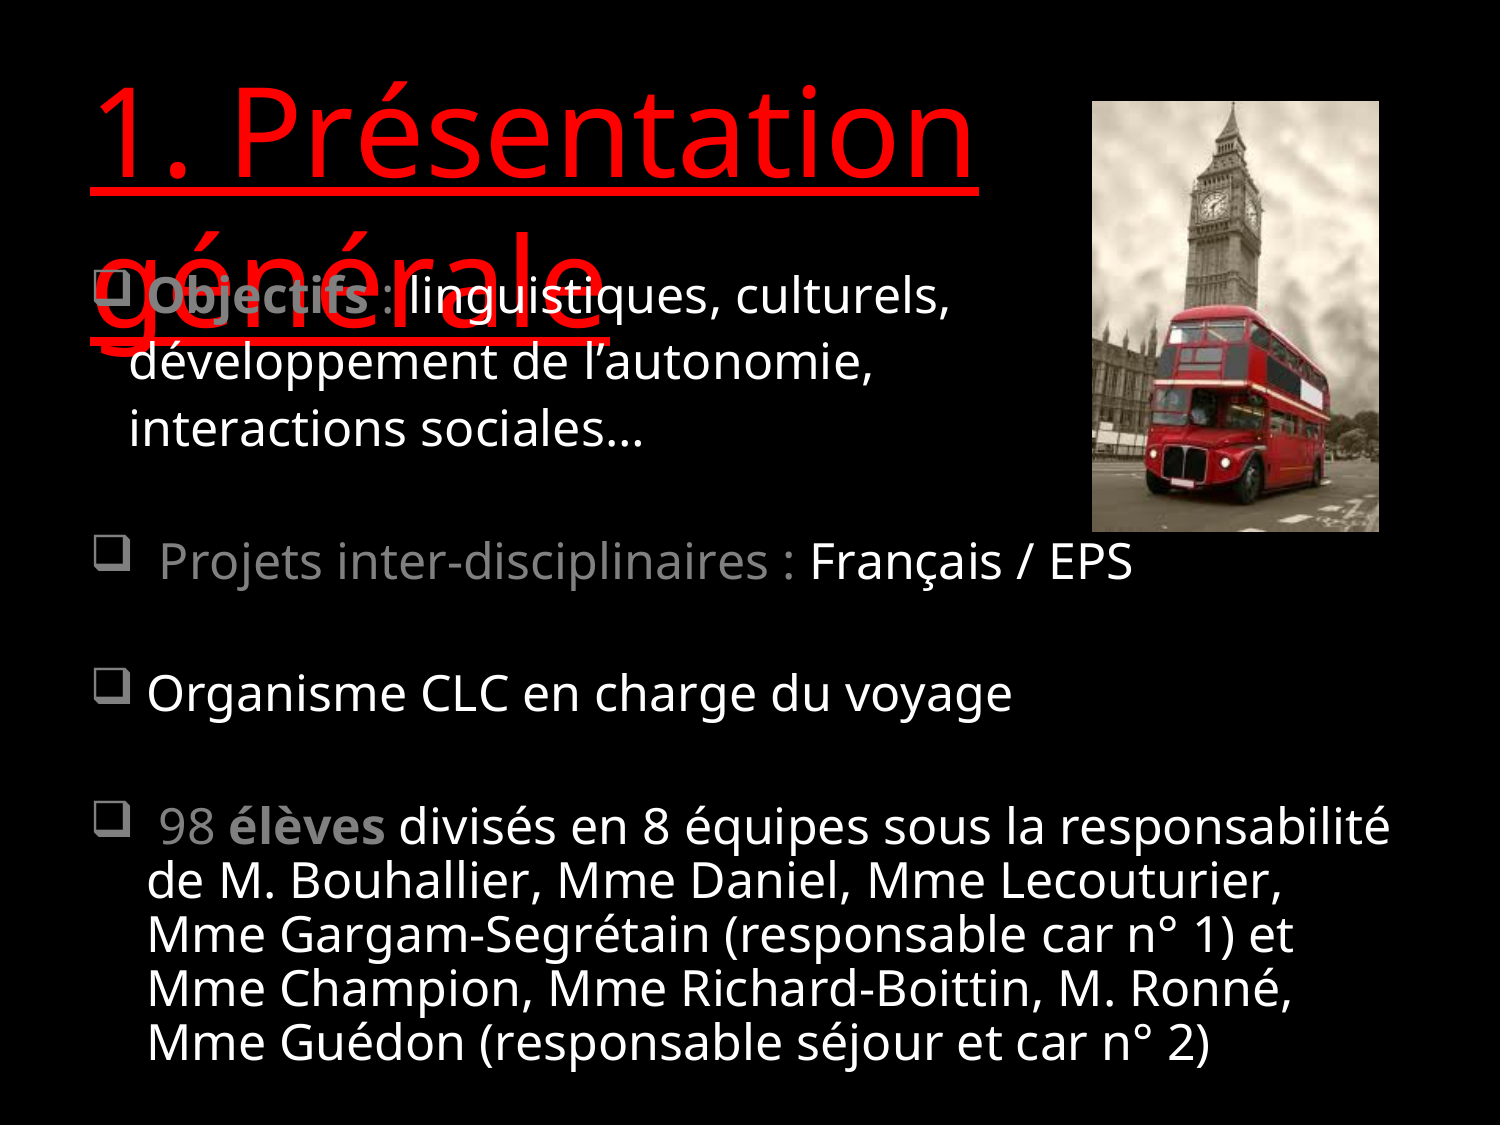

# 1. Présentation générale
Objectifs : linguistiques, culturels,
 développement de l’autonomie,
 interactions sociales…
 Projets inter-disciplinaires : Français / EPS
Organisme CLC en charge du voyage
 98 élèves divisés en 8 équipes sous la responsabilité de M. Bouhallier, Mme Daniel, Mme Lecouturier, Mme Gargam-Segrétain (responsable car n° 1) et Mme Champion, Mme Richard-Boittin, M. Ronné, Mme Guédon (responsable séjour et car n° 2)